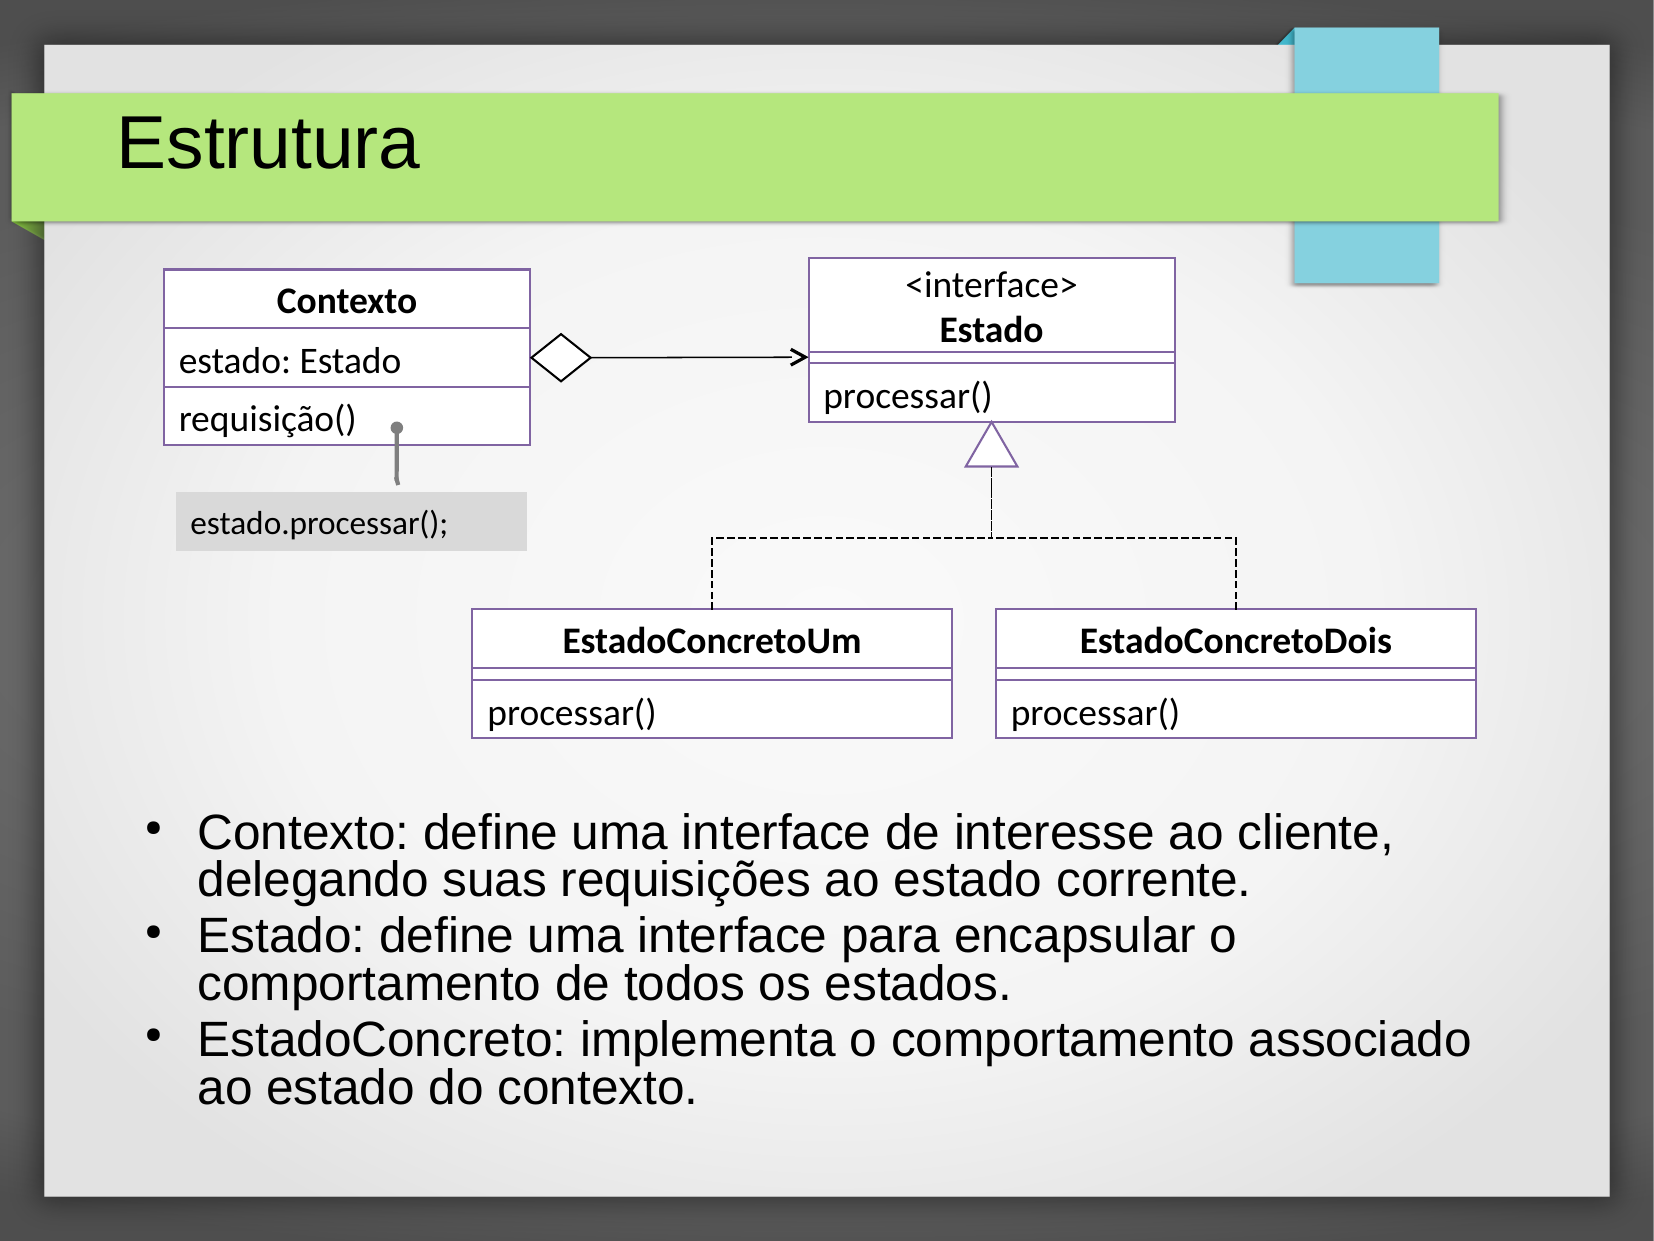

# Estrutura
<interface>
Estado
processar()
Contexto
estado: Estado
requisição()
estado.processar();
EstadoConcretoUm
processar()
EstadoConcretoDois
processar()
Contexto: define uma interface de interesse ao cliente, delegando suas requisições ao estado corrente.
Estado: define uma interface para encapsular o comportamento de todos os estados.
EstadoConcreto: implementa o comportamento associado ao estado do contexto.